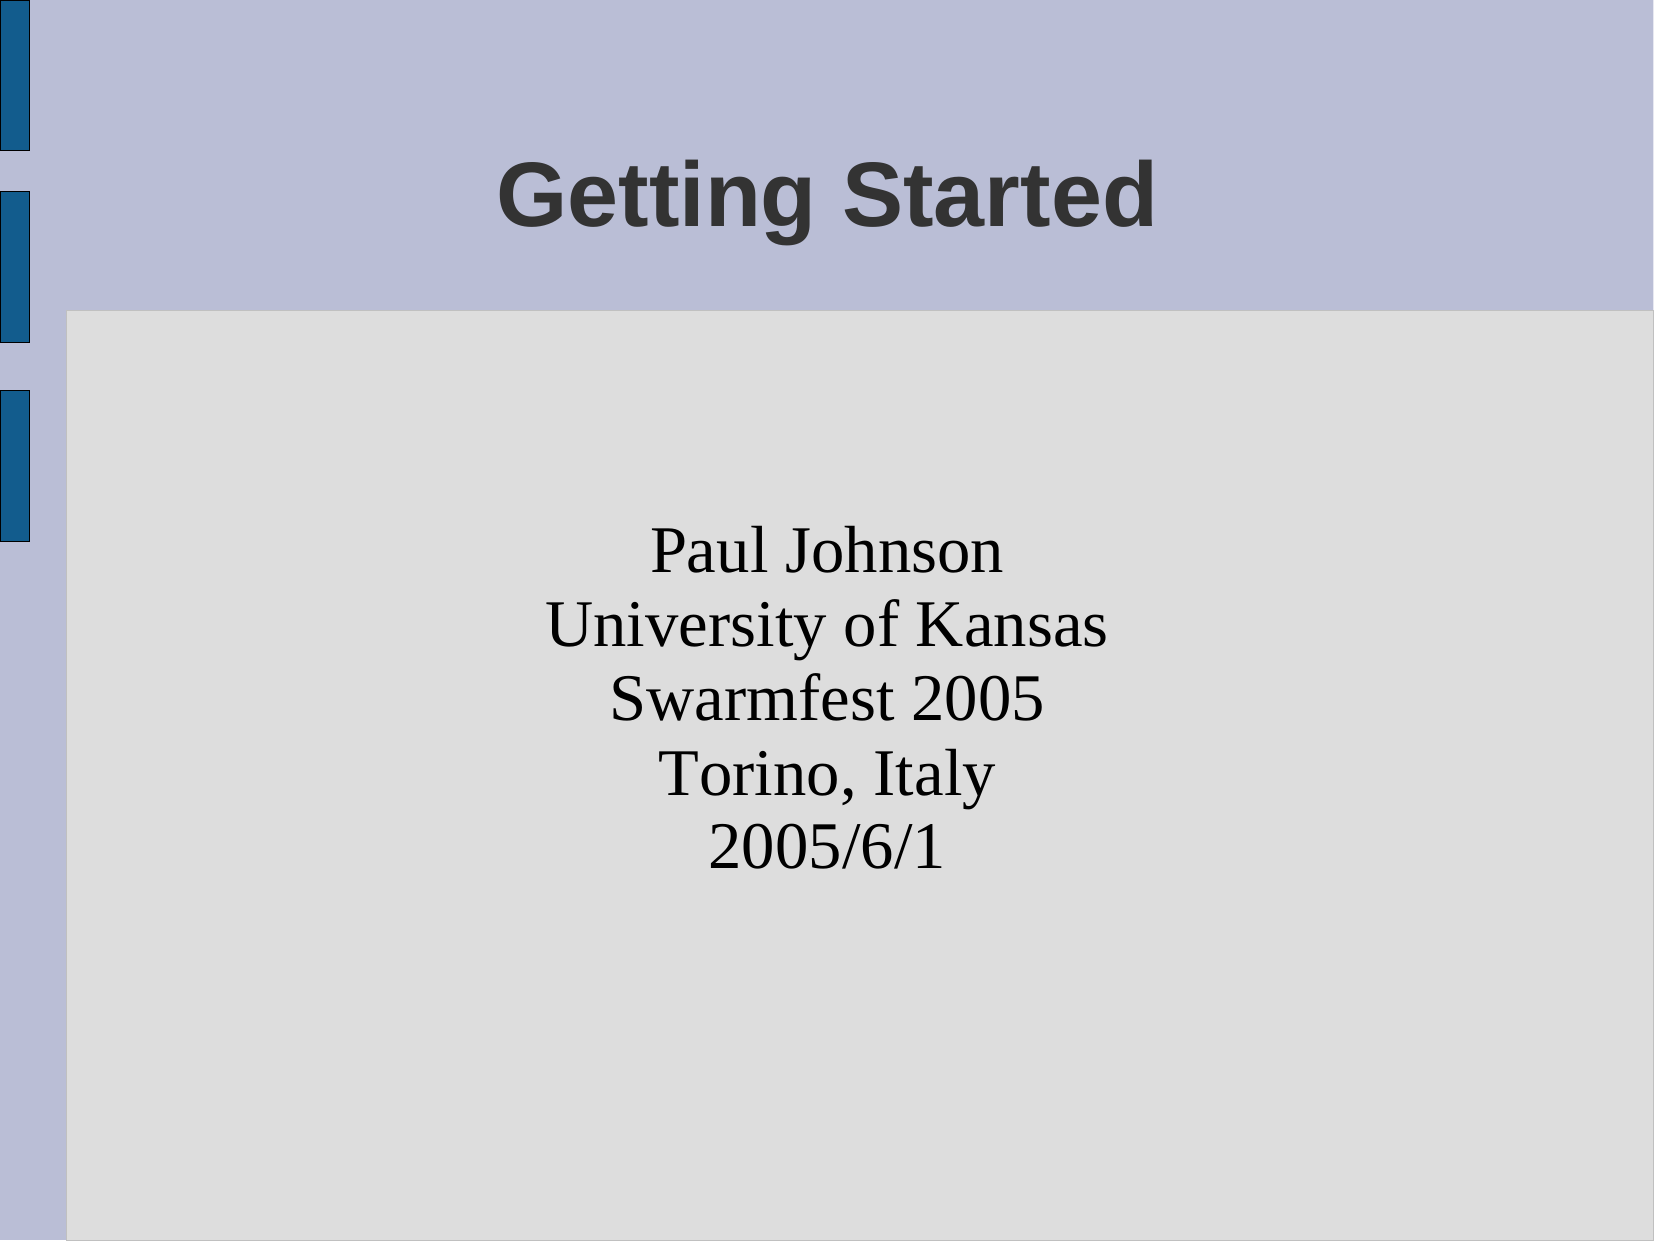

# Getting Started
Paul Johnson
University of Kansas
Swarmfest 2005
Torino, Italy
2005/6/1